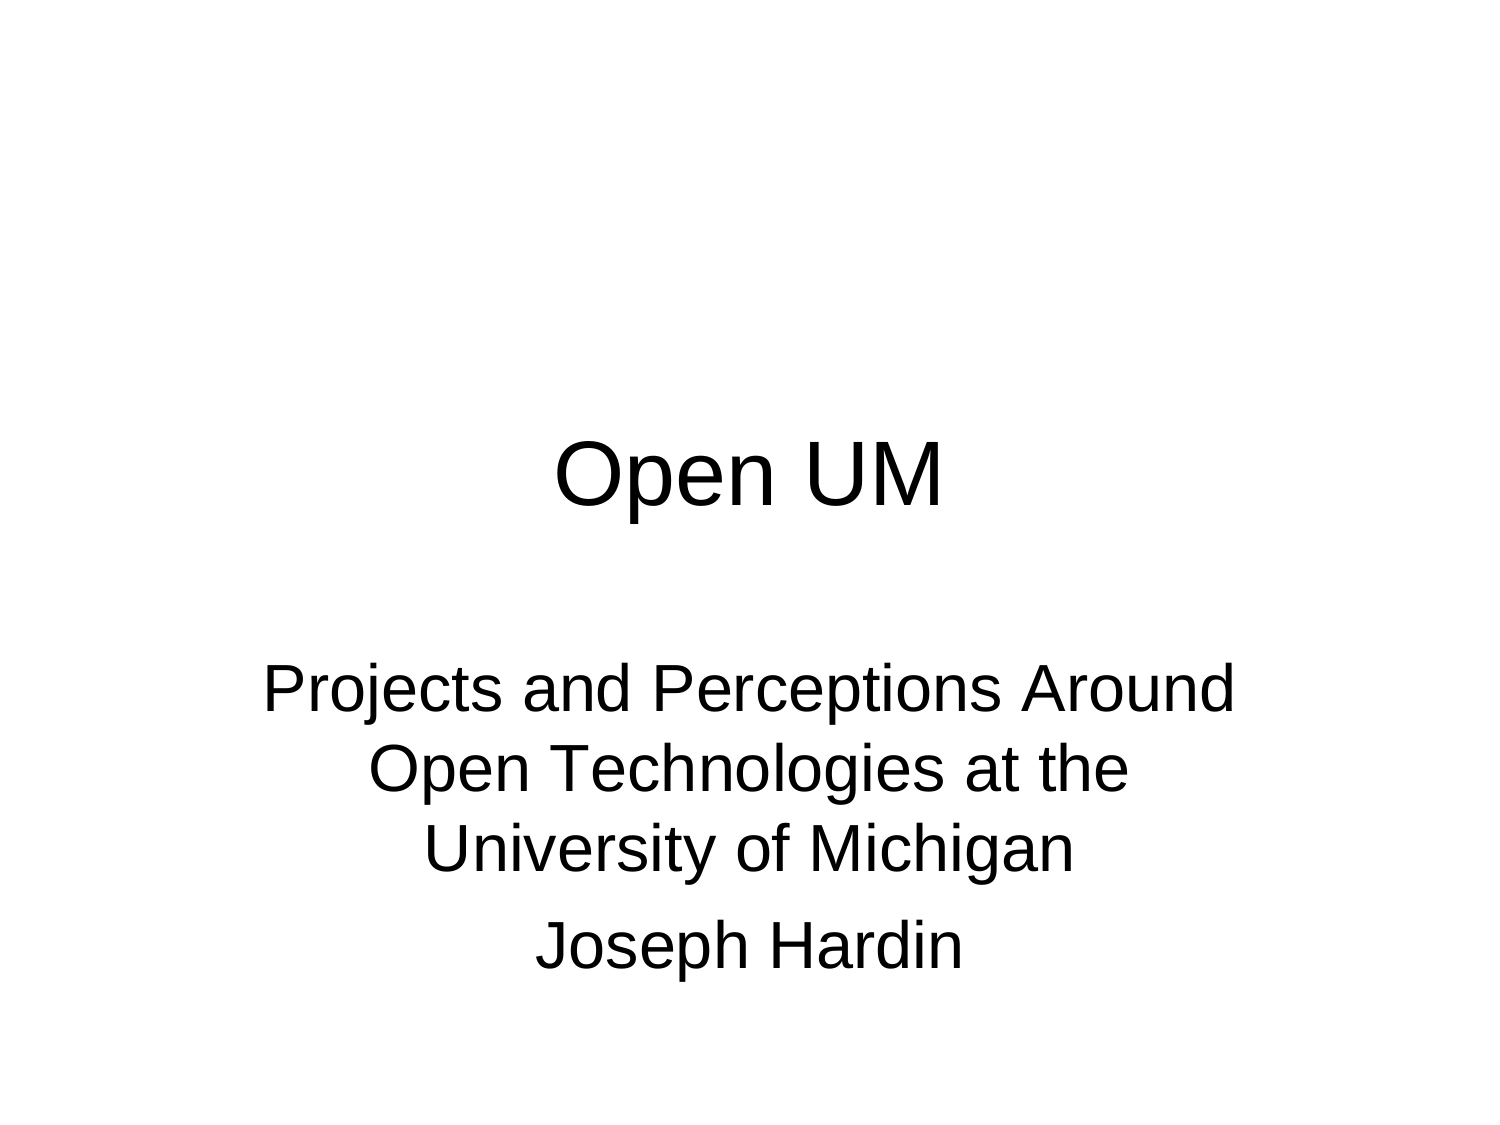

# Open UM
Projects and Perceptions Around Open Technologies at the University of Michigan
Joseph Hardin